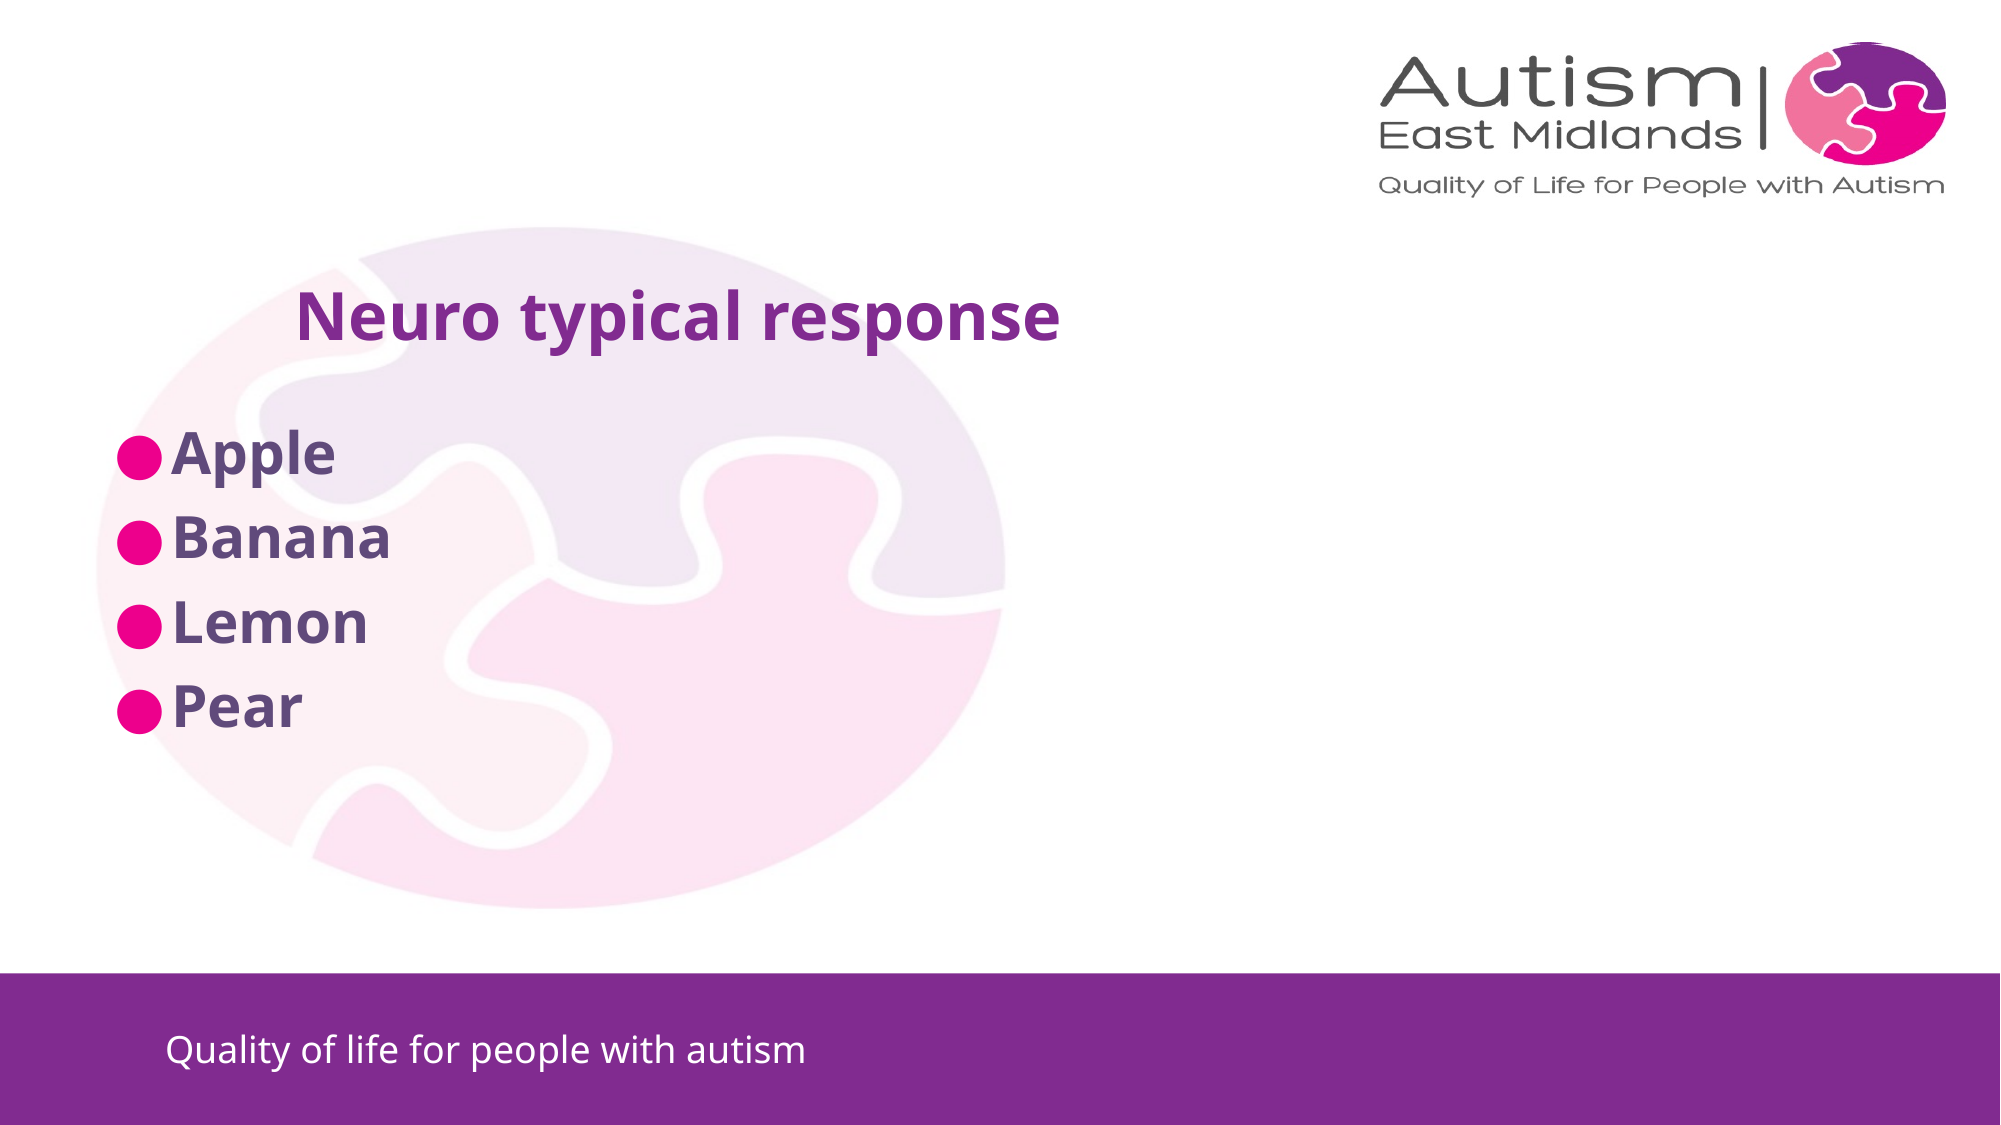

# Neuro typical response
Apple
Banana
Lemon
Pear